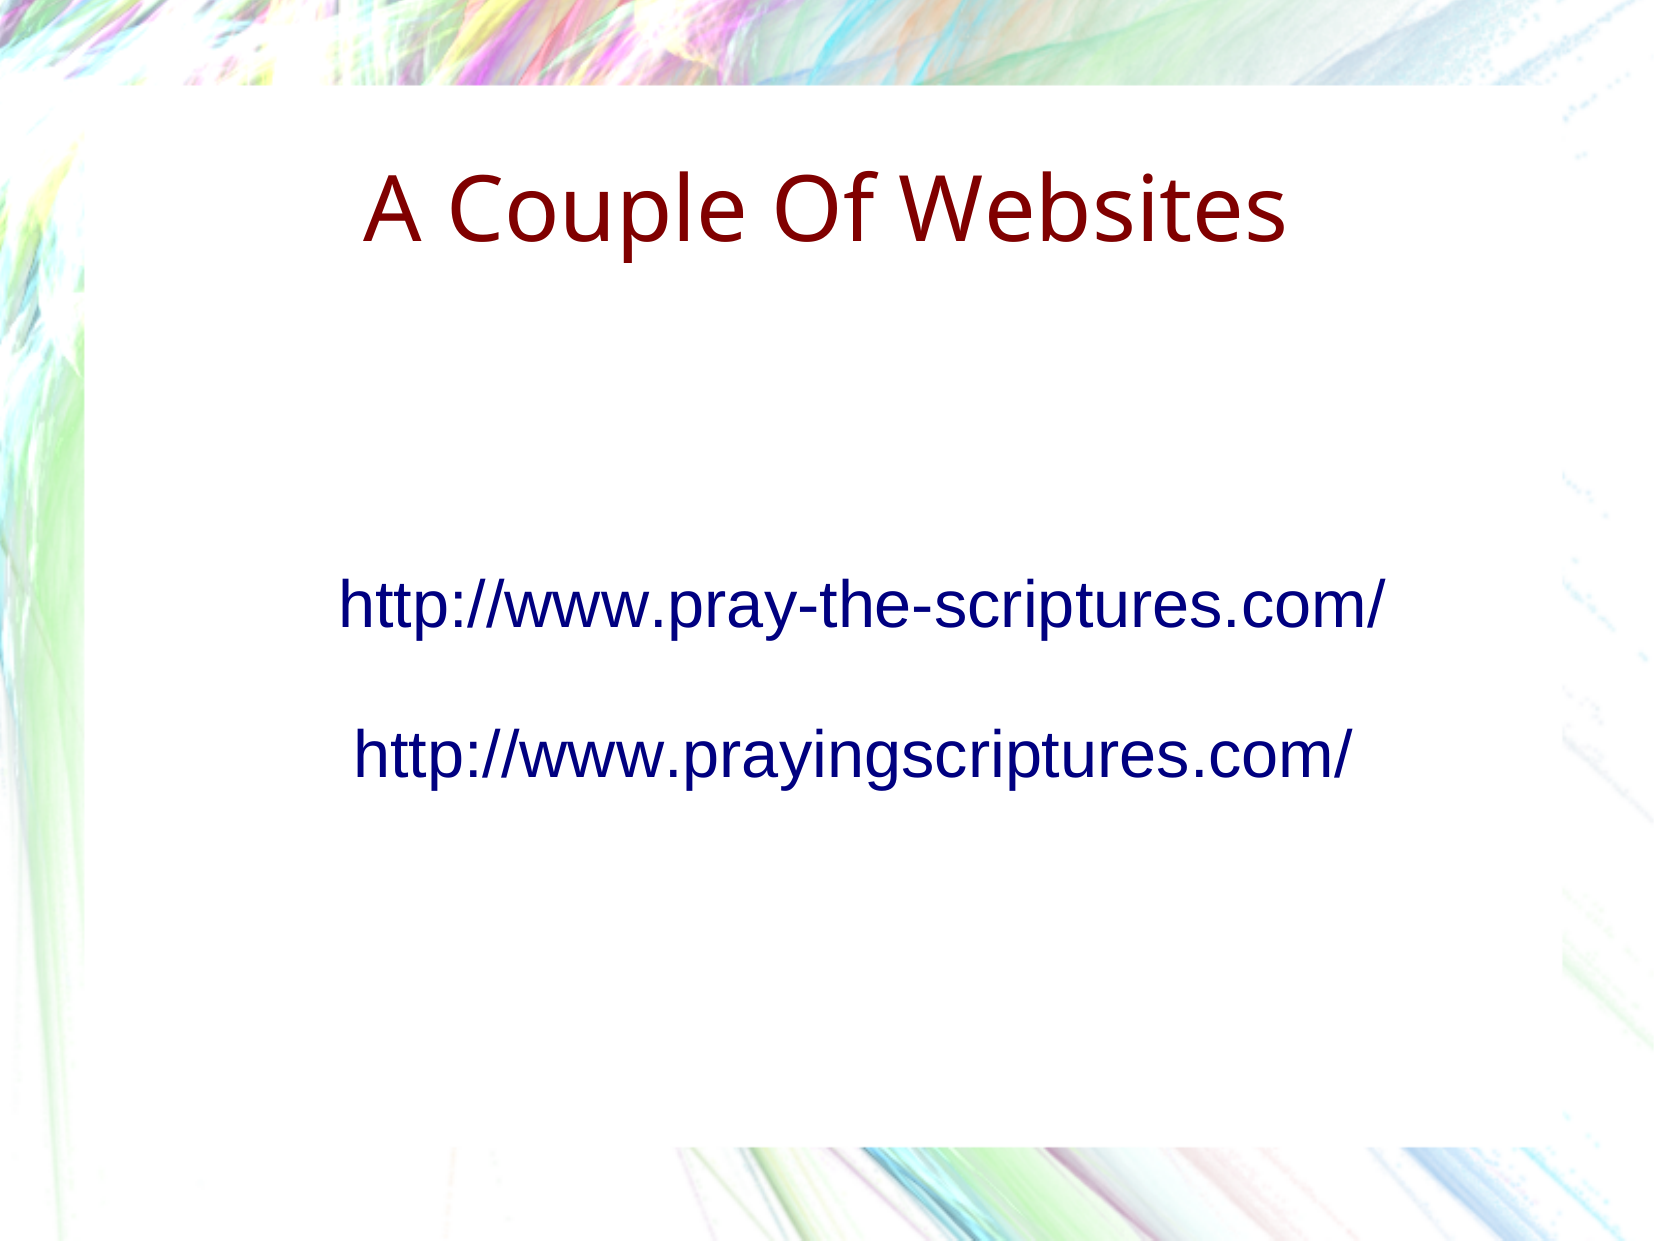

# A Couple Of Websites
 http://www.pray-the-scriptures.com/
 http://www.prayingscriptures.com/